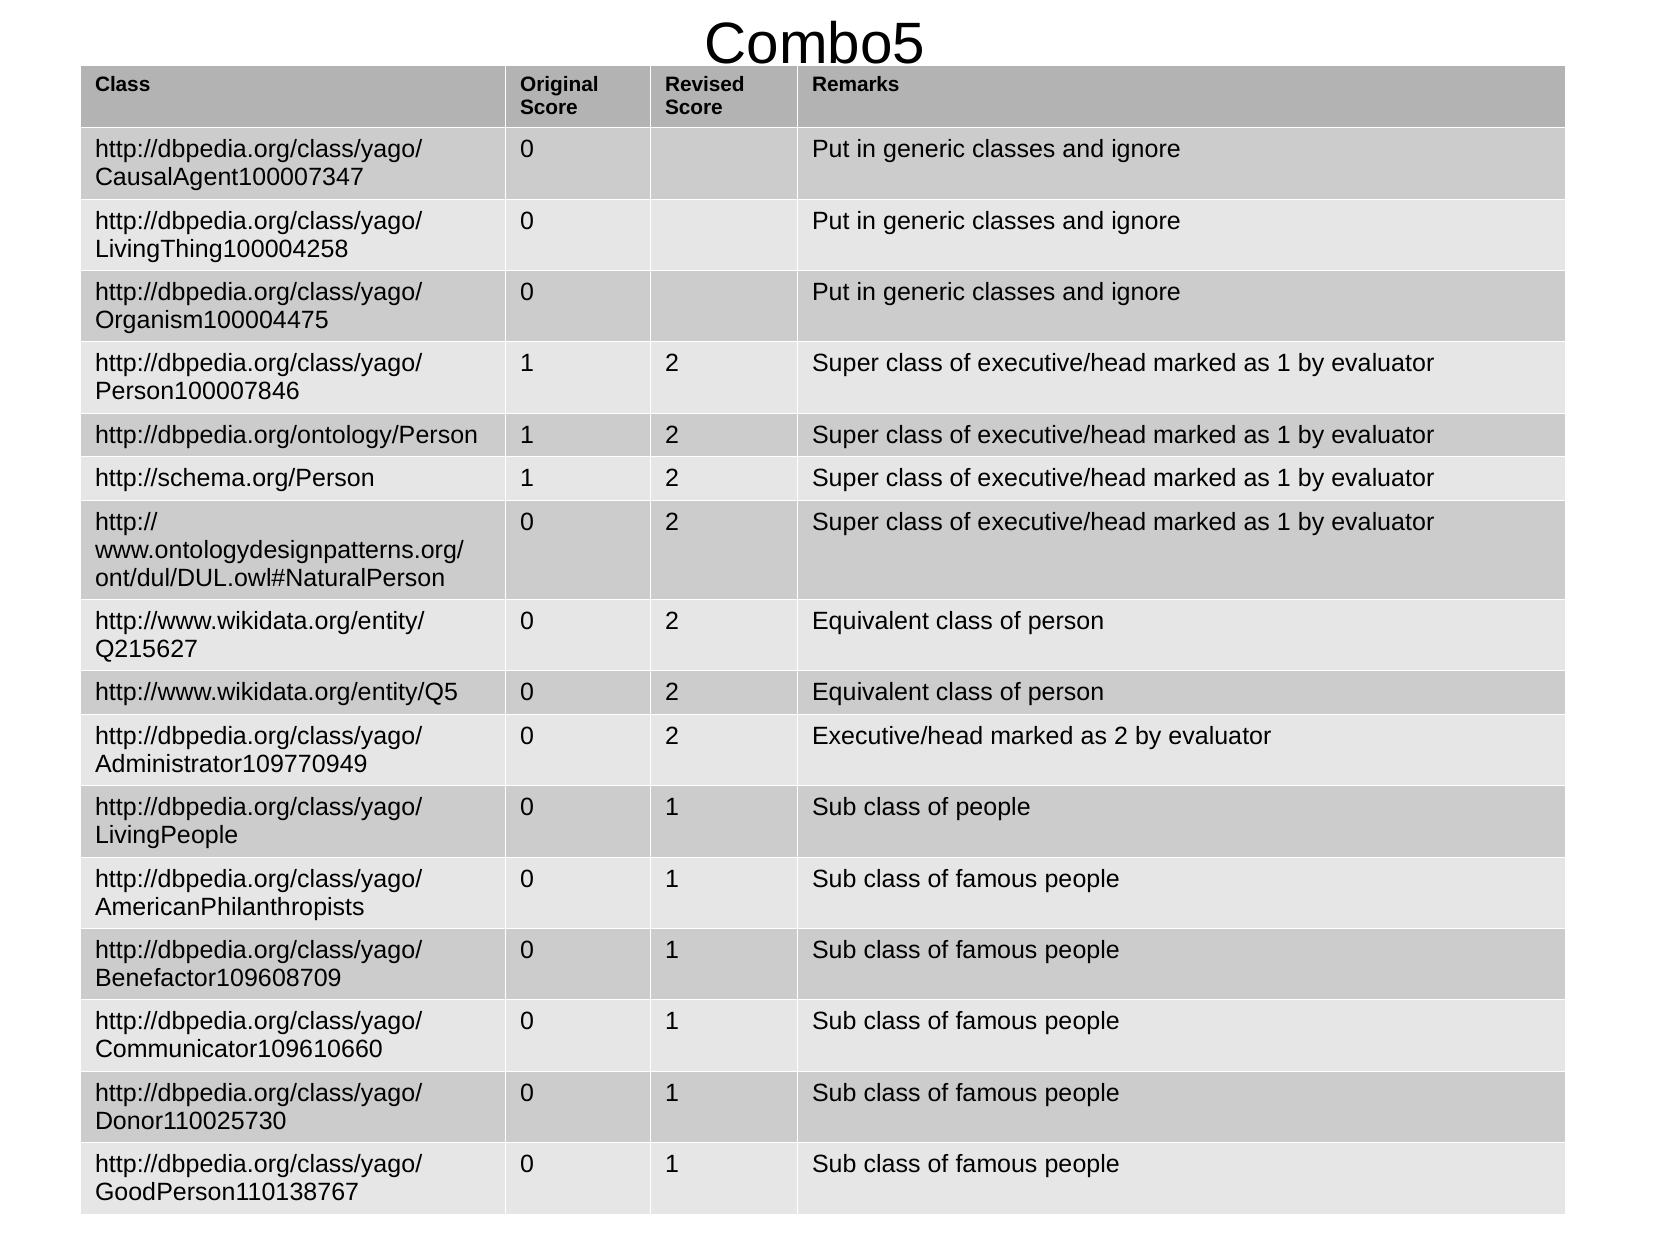

# Combo5
| Class | Original Score | Revised Score | Remarks |
| --- | --- | --- | --- |
| http://dbpedia.org/class/yago/CausalAgent100007347 | 0 | | Put in generic classes and ignore |
| http://dbpedia.org/class/yago/LivingThing100004258 | 0 | | Put in generic classes and ignore |
| http://dbpedia.org/class/yago/Organism100004475 | 0 | | Put in generic classes and ignore |
| http://dbpedia.org/class/yago/Person100007846 | 1 | 2 | Super class of executive/head marked as 1 by evaluator |
| http://dbpedia.org/ontology/Person | 1 | 2 | Super class of executive/head marked as 1 by evaluator |
| http://schema.org/Person | 1 | 2 | Super class of executive/head marked as 1 by evaluator |
| http://www.ontologydesignpatterns.org/ont/dul/DUL.owl#NaturalPerson | 0 | 2 | Super class of executive/head marked as 1 by evaluator |
| http://www.wikidata.org/entity/Q215627 | 0 | 2 | Equivalent class of person |
| http://www.wikidata.org/entity/Q5 | 0 | 2 | Equivalent class of person |
| http://dbpedia.org/class/yago/Administrator109770949 | 0 | 2 | Executive/head marked as 2 by evaluator |
| http://dbpedia.org/class/yago/LivingPeople | 0 | 1 | Sub class of people |
| http://dbpedia.org/class/yago/AmericanPhilanthropists | 0 | 1 | Sub class of famous people |
| http://dbpedia.org/class/yago/Benefactor109608709 | 0 | 1 | Sub class of famous people |
| http://dbpedia.org/class/yago/Communicator109610660 | 0 | 1 | Sub class of famous people |
| http://dbpedia.org/class/yago/Donor110025730 | 0 | 1 | Sub class of famous people |
| http://dbpedia.org/class/yago/GoodPerson110138767 | 0 | 1 | Sub class of famous people |